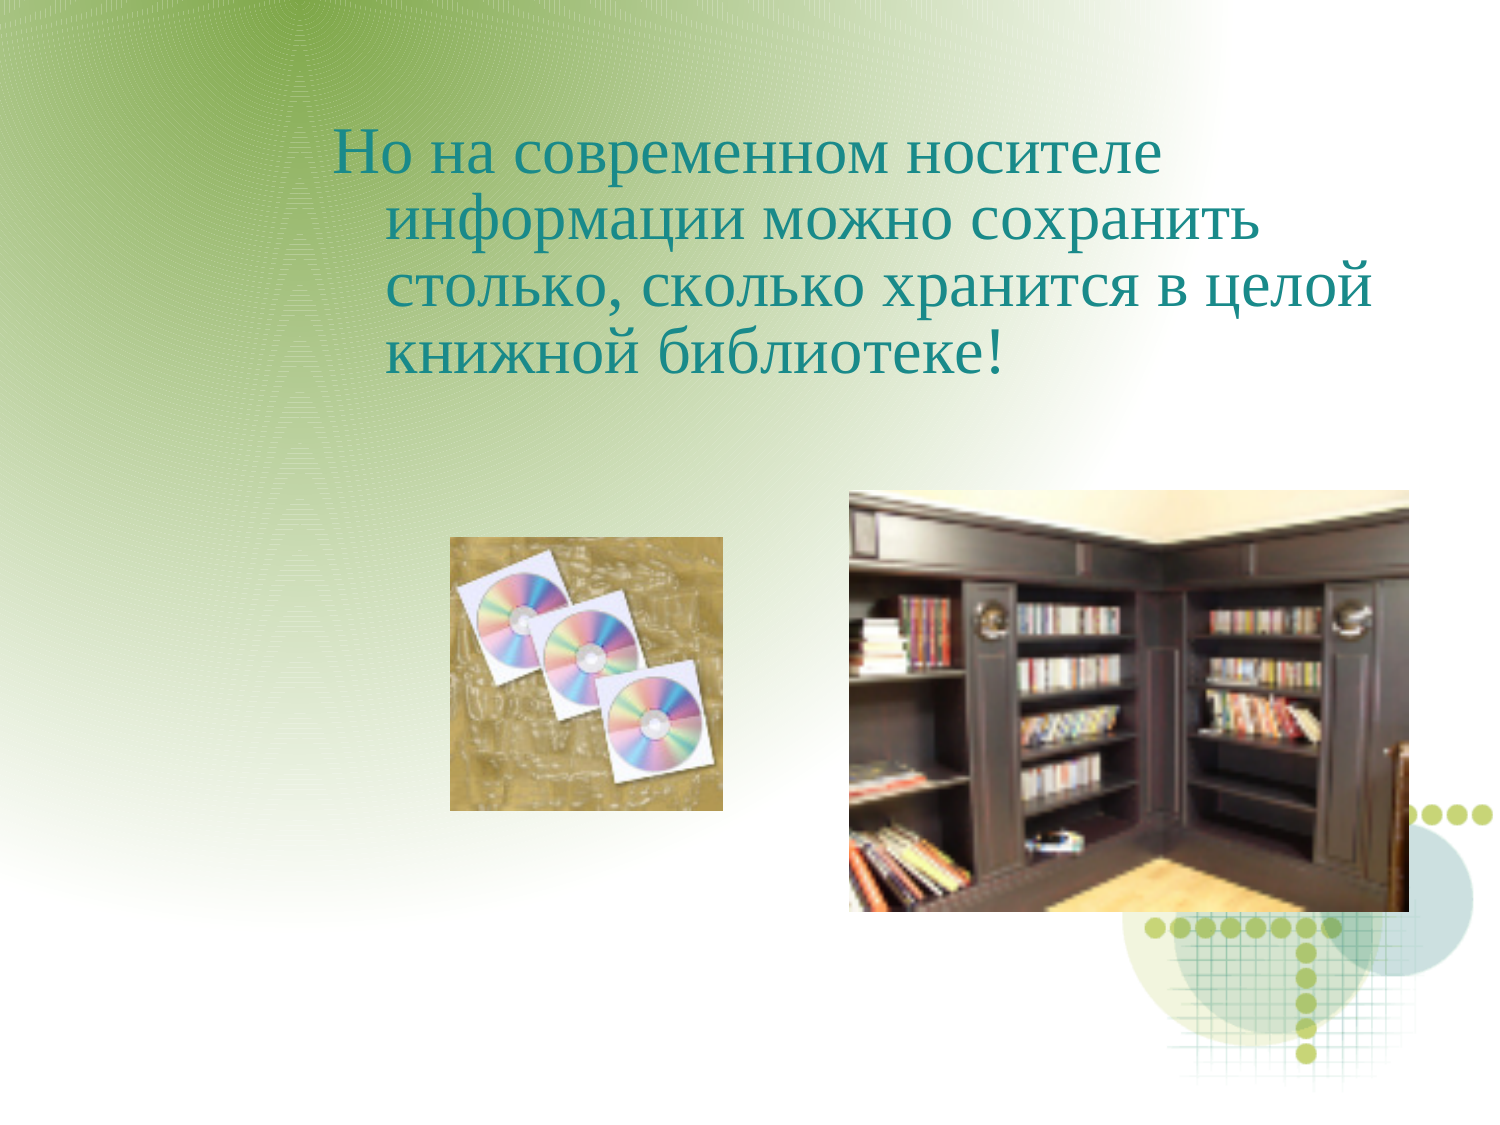

#
Но на современном носителе информации можно сохранить столько, сколько хранится в целой книжной библиотеке!